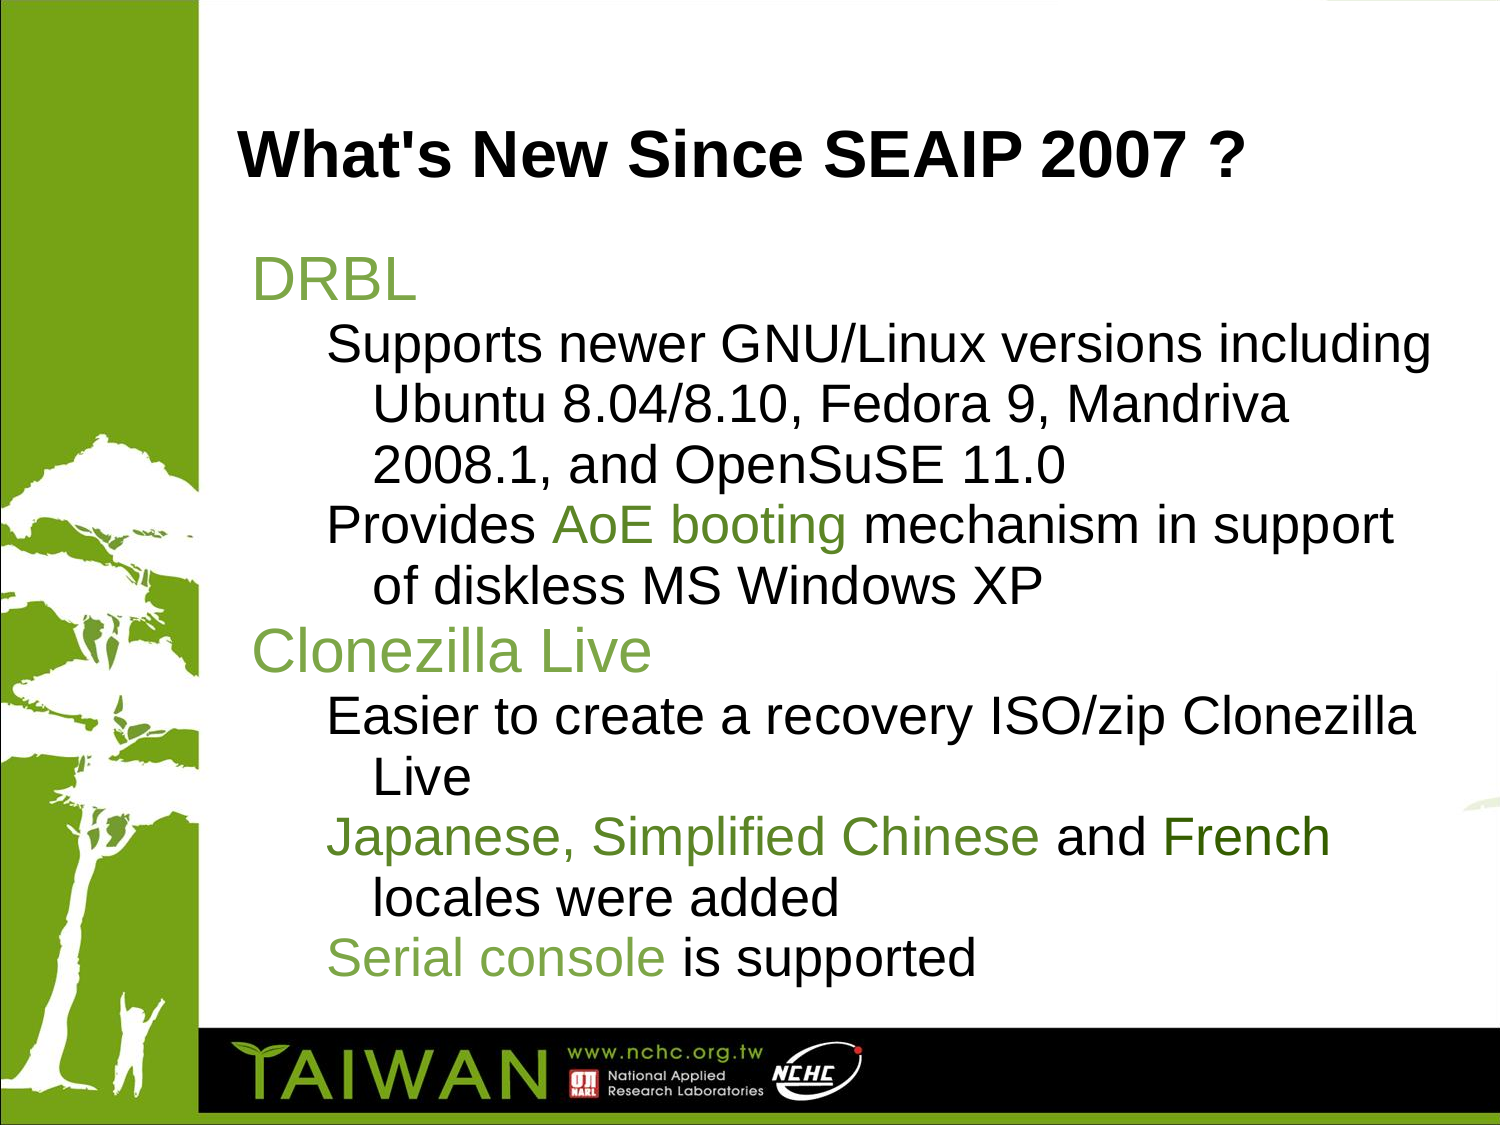

# What's New Since SEAIP 2007 ?
DRBL
Supports newer GNU/Linux versions including Ubuntu 8.04/8.10, Fedora 9, Mandriva 2008.1, and OpenSuSE 11.0
Provides AoE booting mechanism in support of diskless MS Windows XP
Clonezilla Live
Easier to create a recovery ISO/zip Clonezilla Live
Japanese, Simplified Chinese and French locales were added
Serial console is supported